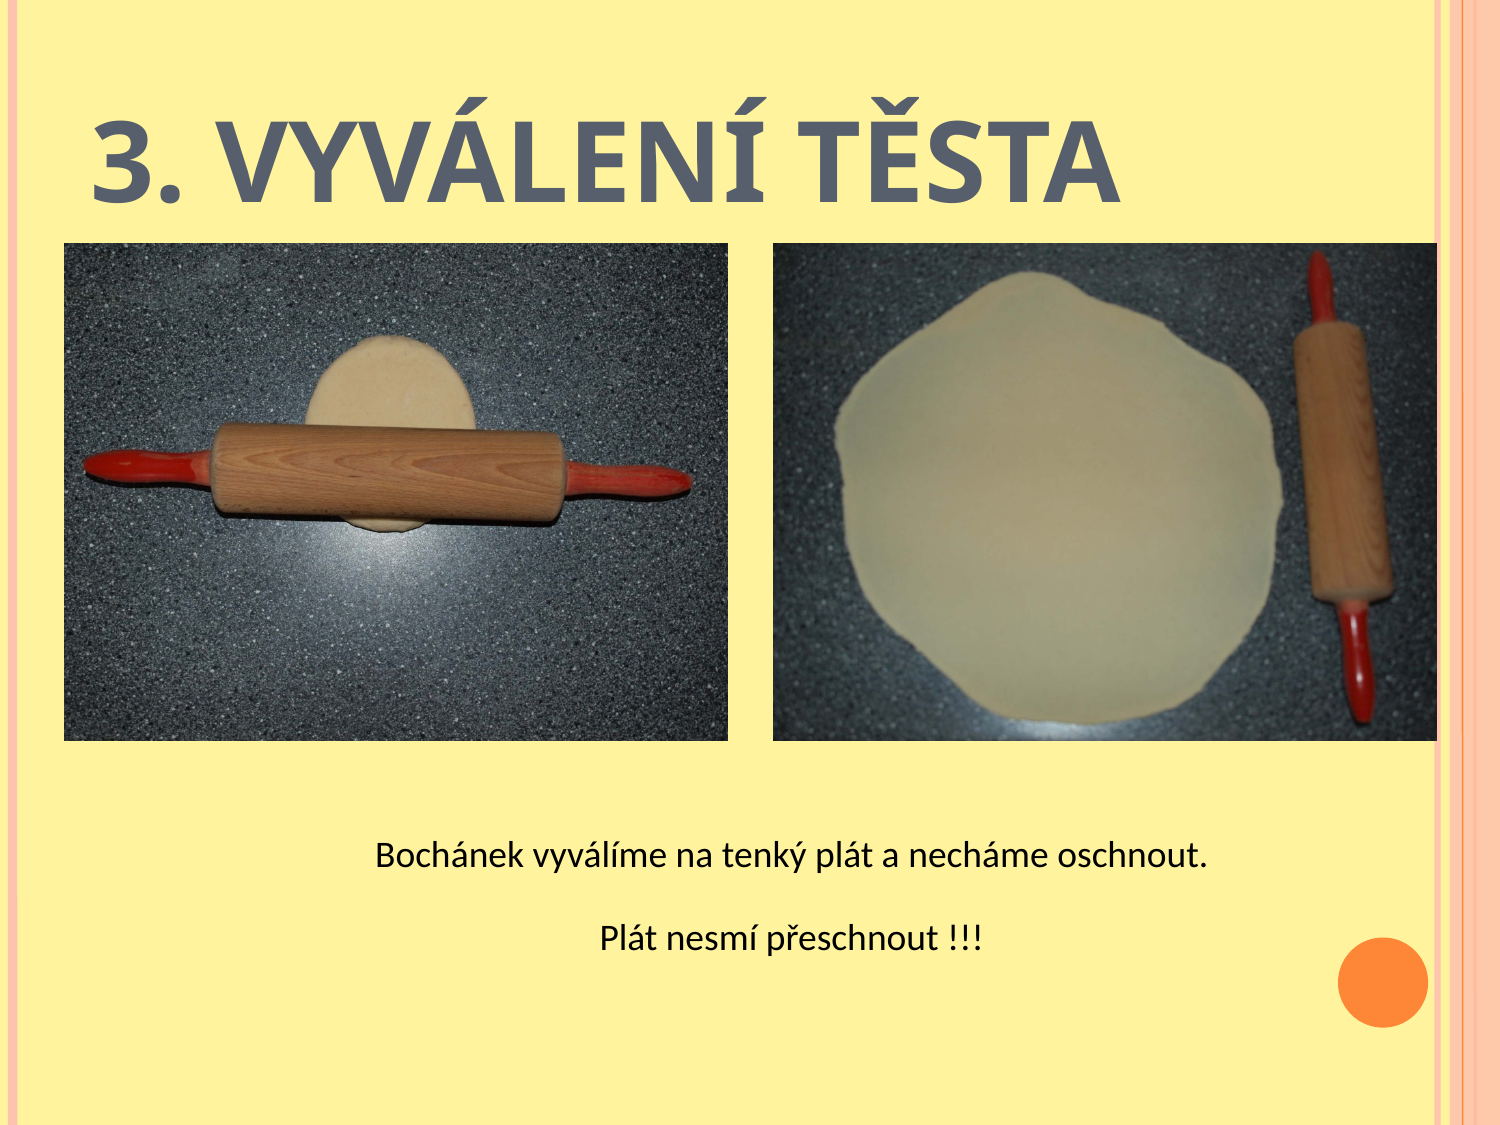

# 3. Vyválení těsta
Bochánek vyválíme na tenký plát a necháme oschnout.
Plát nesmí přeschnout !!!